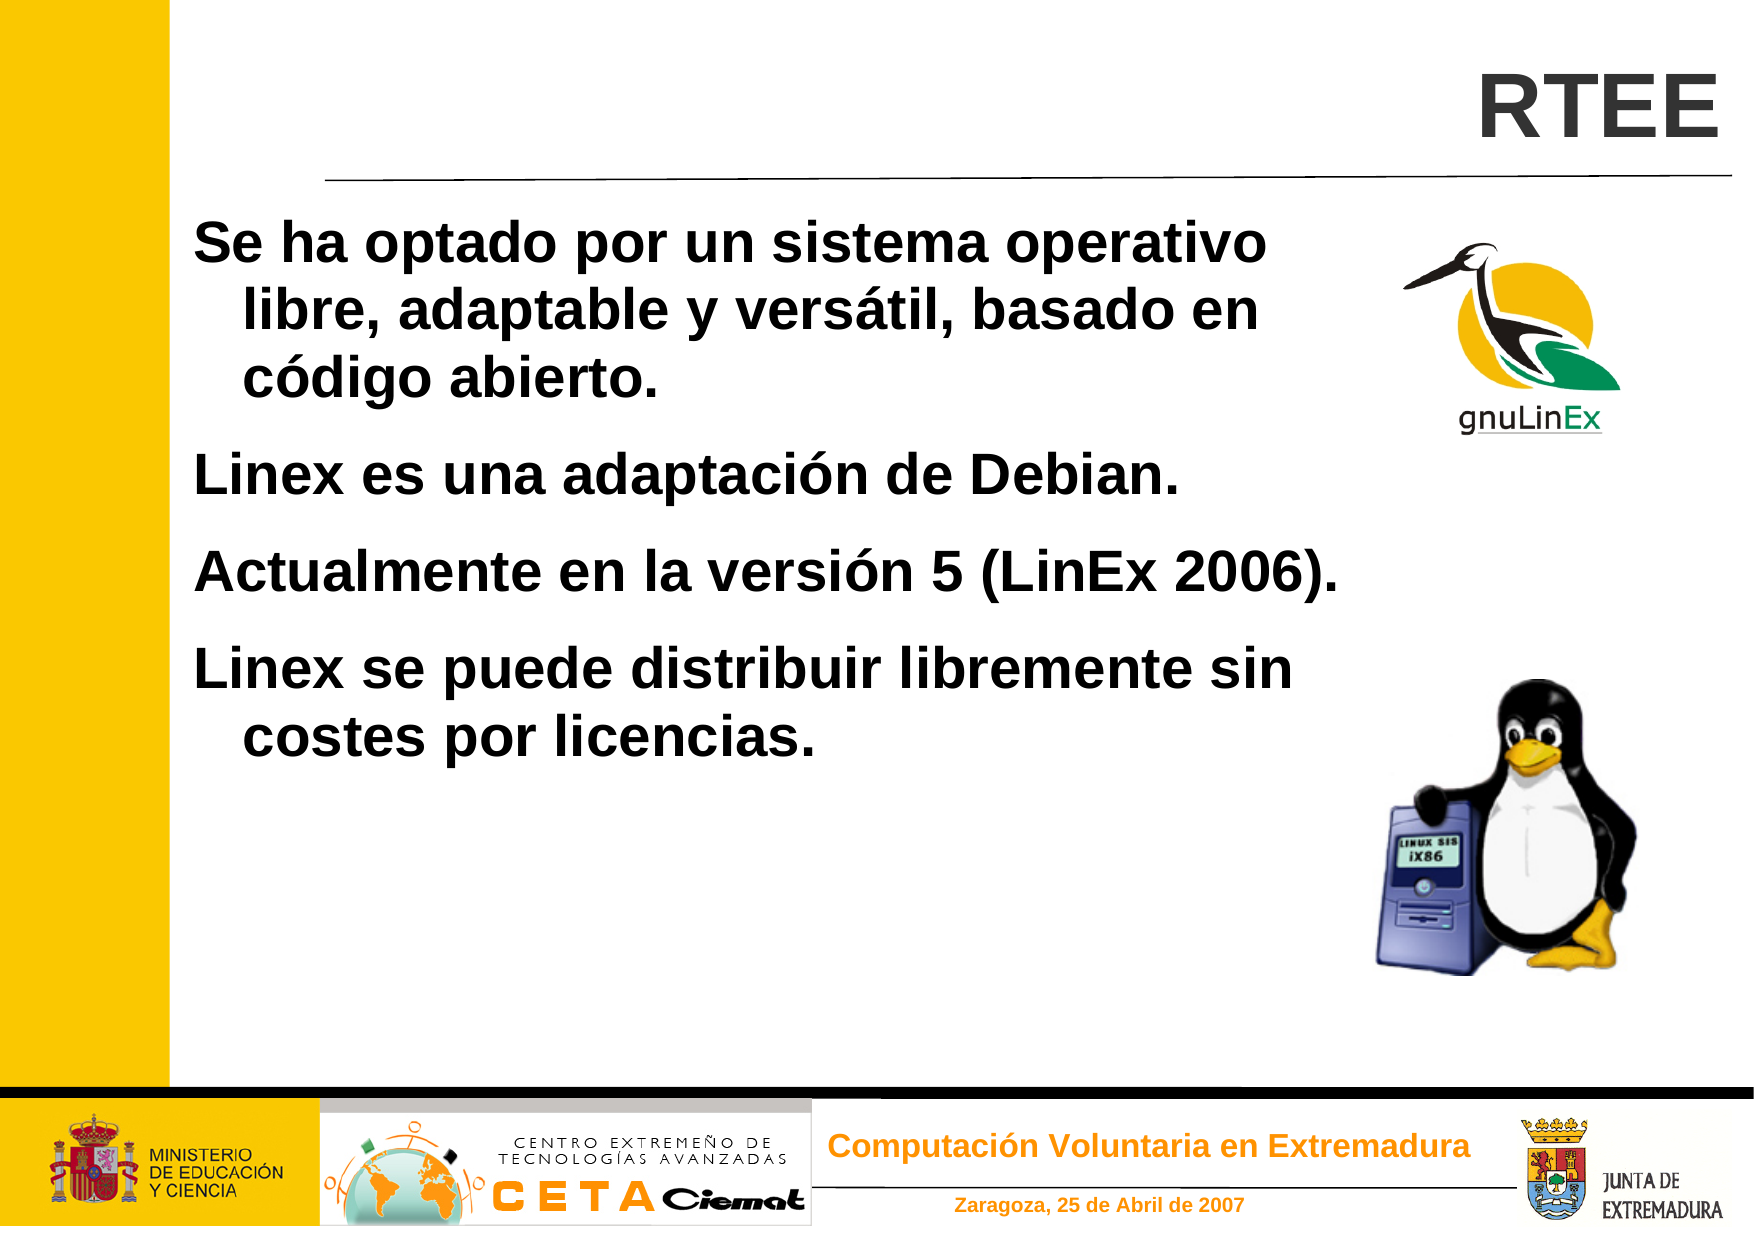

# RTEE
Se ha optado por un sistema operativo libre, adaptable y versátil, basado en código abierto.
Linex es una adaptación de Debian.
Actualmente en la versión 5 (LinEx 2006).
Linex se puede distribuir libremente sin costes por licencias.